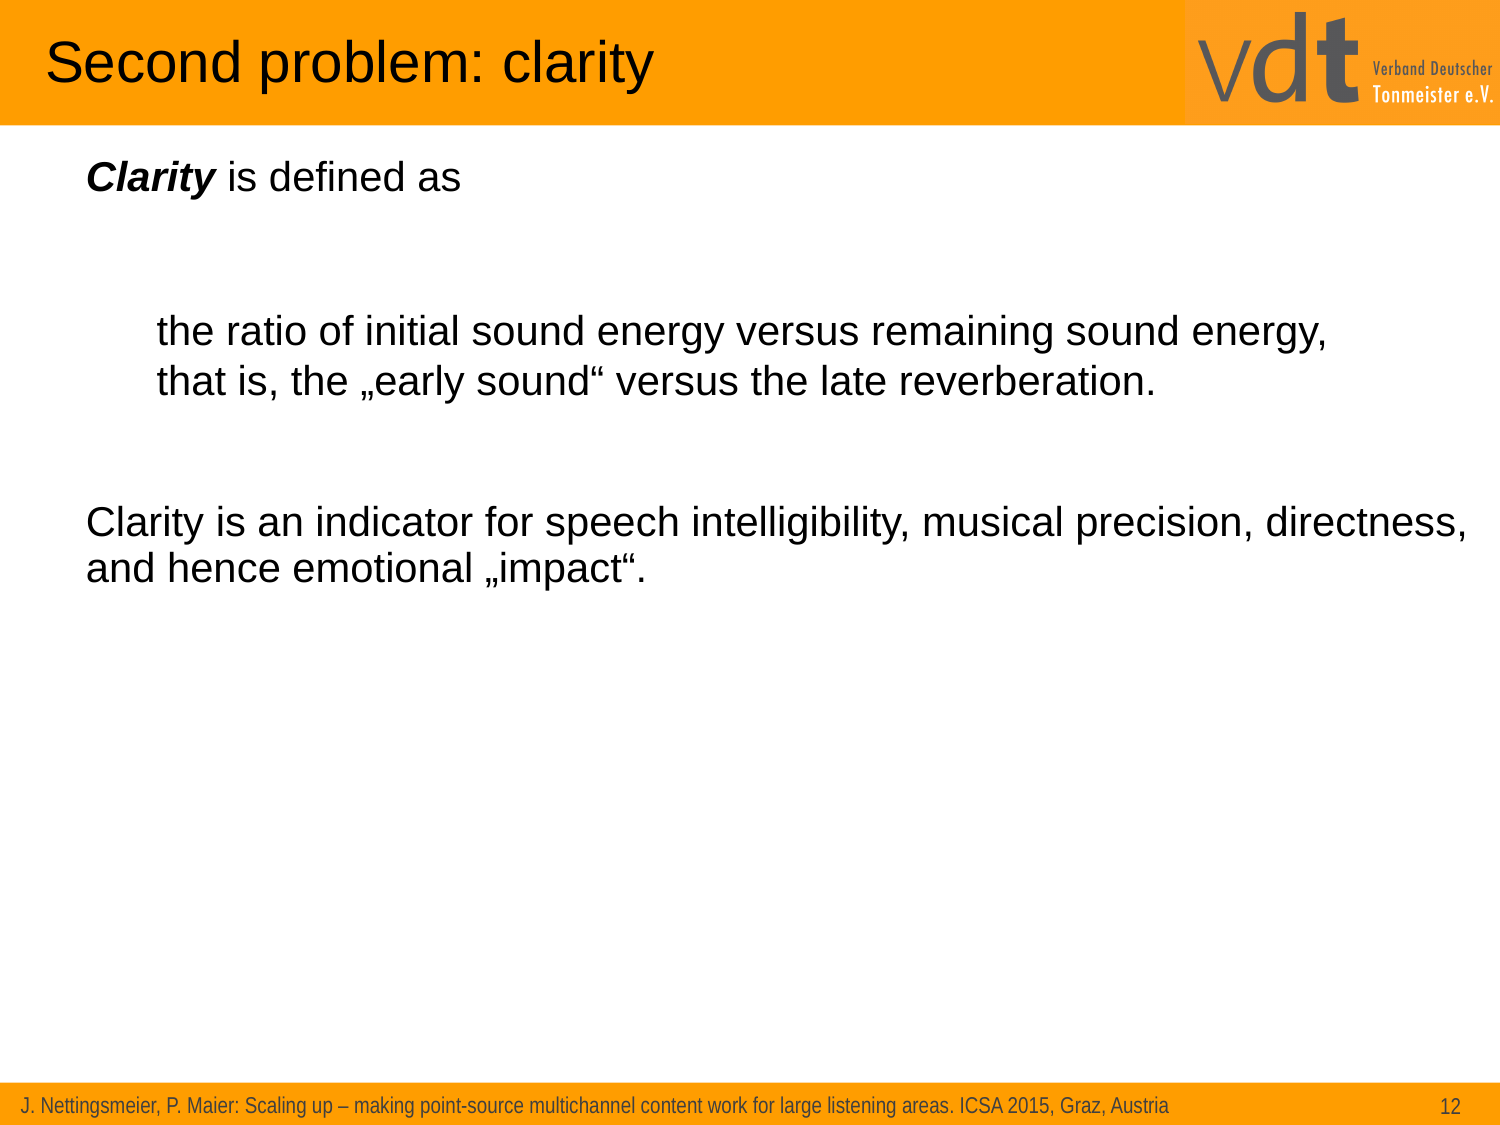

Second problem: clarity
# Clarity is defined as
the ratio of initial sound energy versus remaining sound energy,
that is, the „early sound“ versus the late reverberation.
Clarity is an indicator for speech intelligibility, musical precision, directness, and hence emotional „impact“.